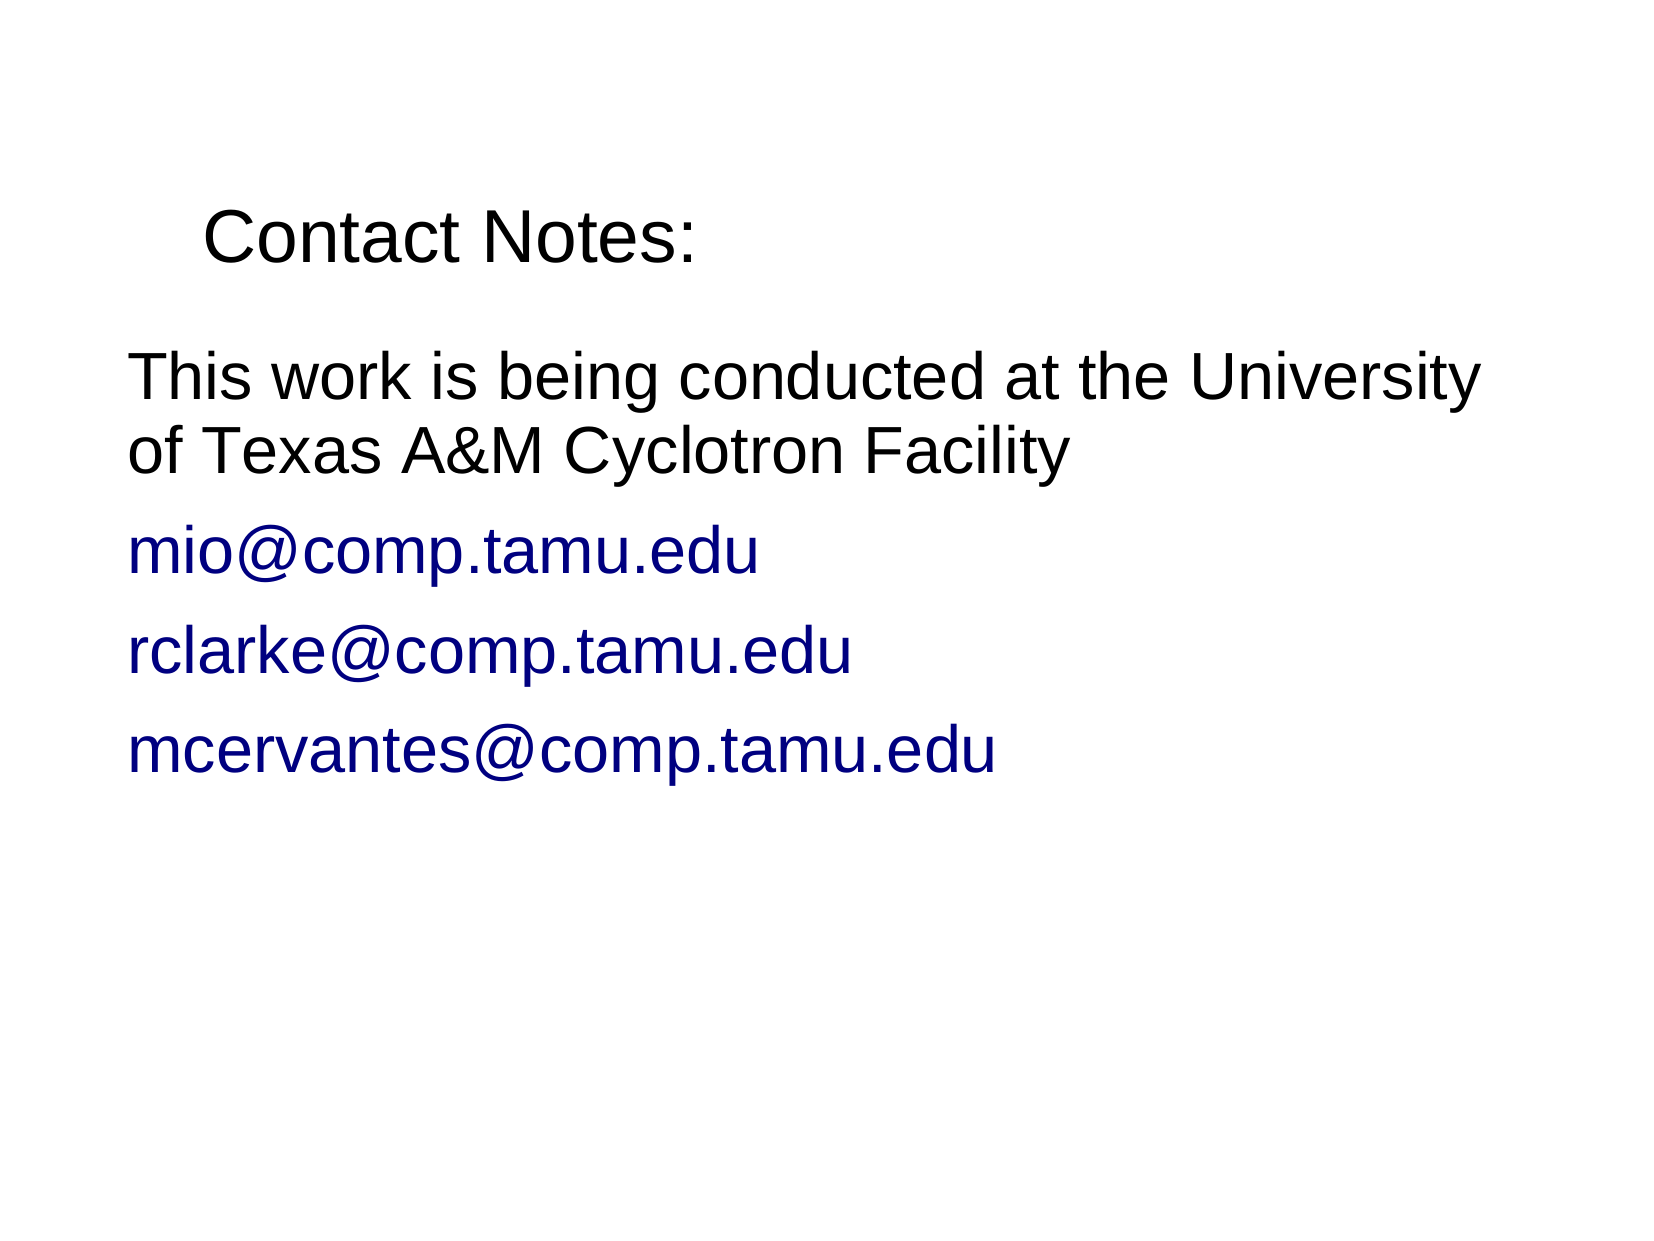

Contact Notes:
This work is being conducted at the University of Texas A&M Cyclotron Facility
mio@comp.tamu.edu
rclarke@comp.tamu.edu
mcervantes@comp.tamu.edu